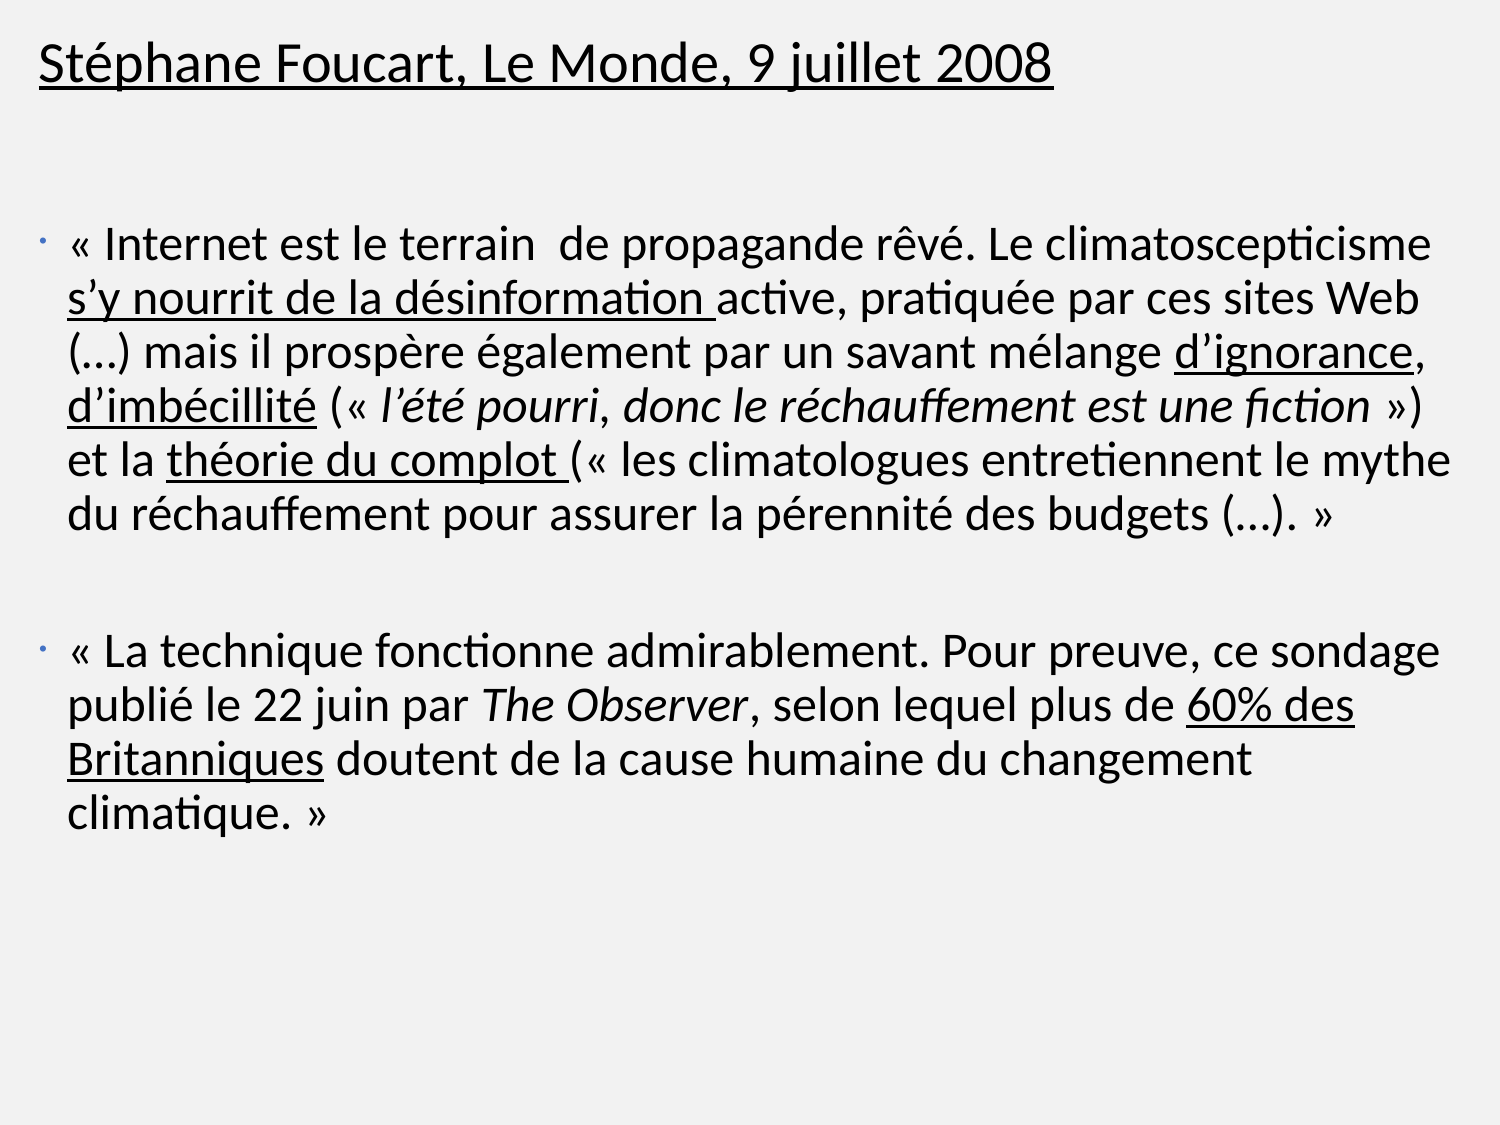

# Stéphane Foucart, Le Monde, 9 juillet 2008
« Internet est le terrain de propagande rêvé. Le climatoscepticisme s’y nourrit de la désinformation active, pratiquée par ces sites Web (…) mais il prospère également par un savant mélange d’ignorance, d’imbécillité (« l’été pourri, donc le réchauffement est une fiction ») et la théorie du complot (« les climatologues entretiennent le mythe du réchauffement pour assurer la pérennité des budgets (…). »
« La technique fonctionne admirablement. Pour preuve, ce sondage publié le 22 juin par The Observer, selon lequel plus de 60% des Britanniques doutent de la cause humaine du changement climatique. »